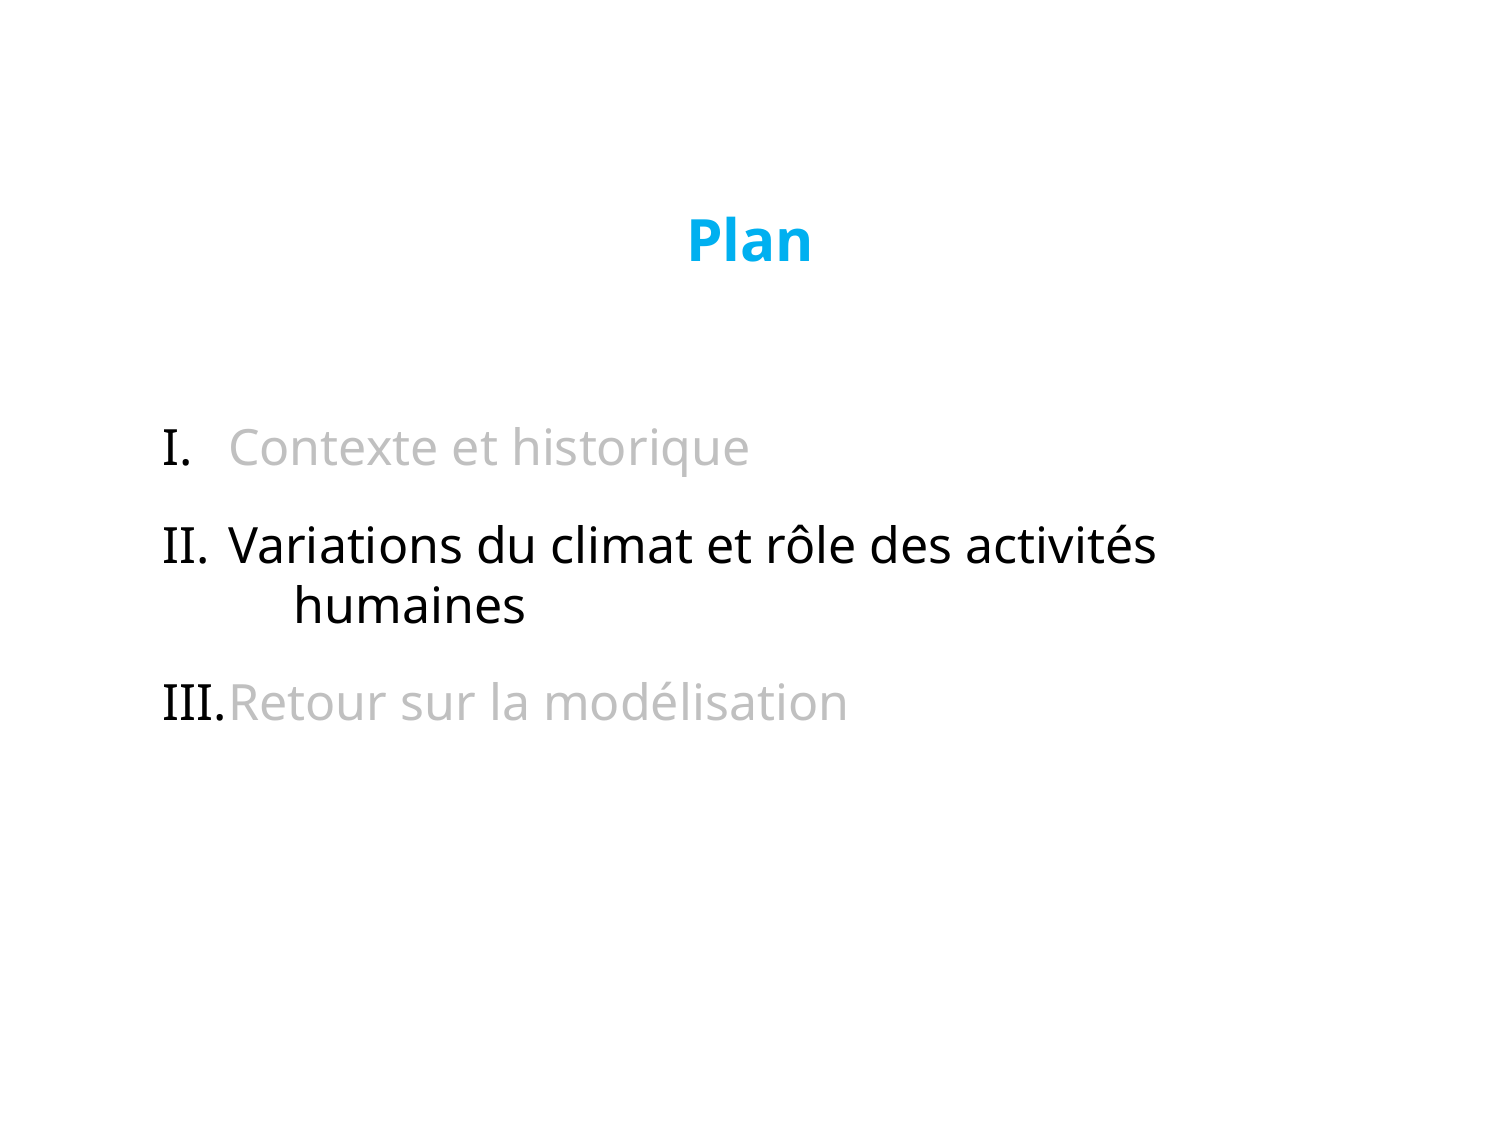

Plan
Contexte et historique
Variations du climat et rôle des activités humaines
Retour sur la modélisation